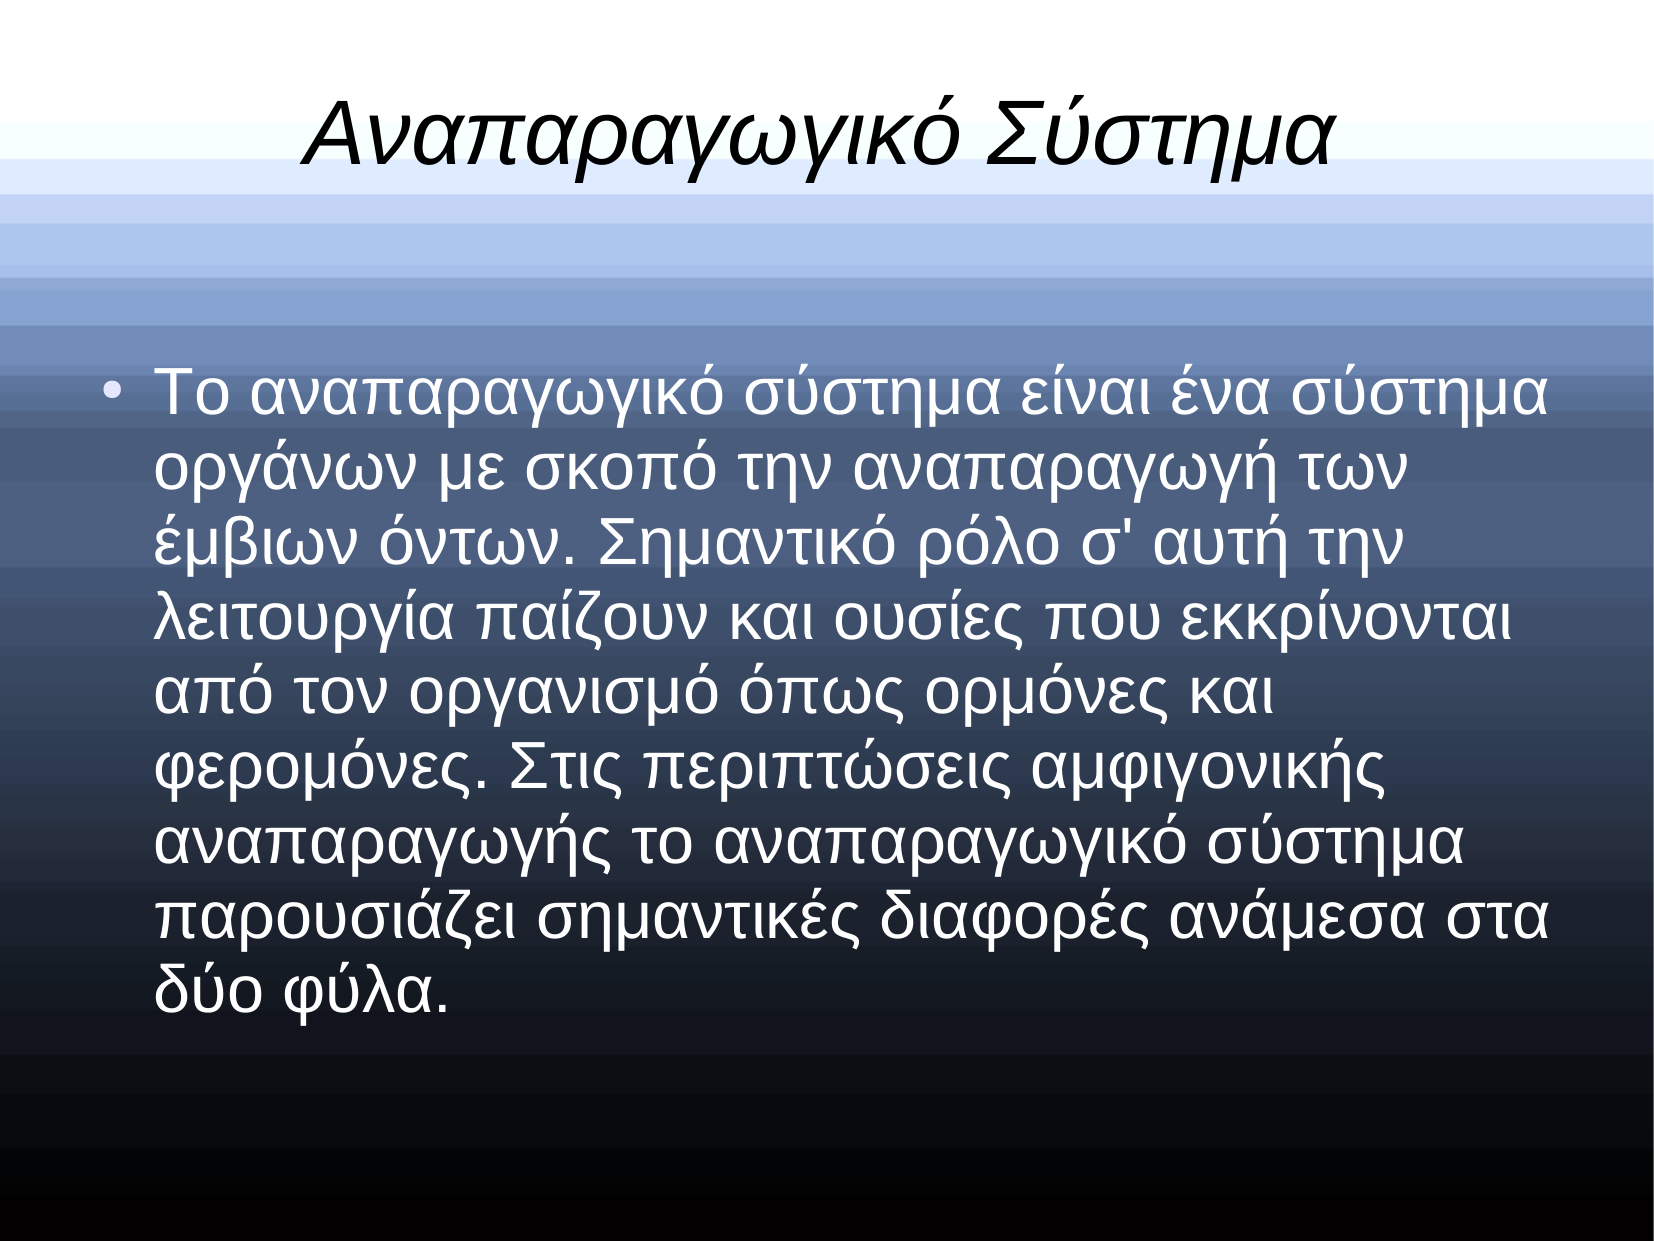

# Αναπαραγωγικό Σύστημα
Το αναπαραγωγικό σύστημα είναι ένα σύστημα οργάνων με σκοπό την αναπαραγωγή των έμβιων όντων. Σημαντικό ρόλο σ' αυτή την λειτουργία παίζουν και ουσίες που εκκρίνονται από τον οργανισμό όπως ορμόνες και φερομόνες. Στις περιπτώσεις αμφιγονικής αναπαραγωγής το αναπαραγωγικό σύστημα παρουσιάζει σημαντικές διαφορές ανάμεσα στα δύο φύλα.